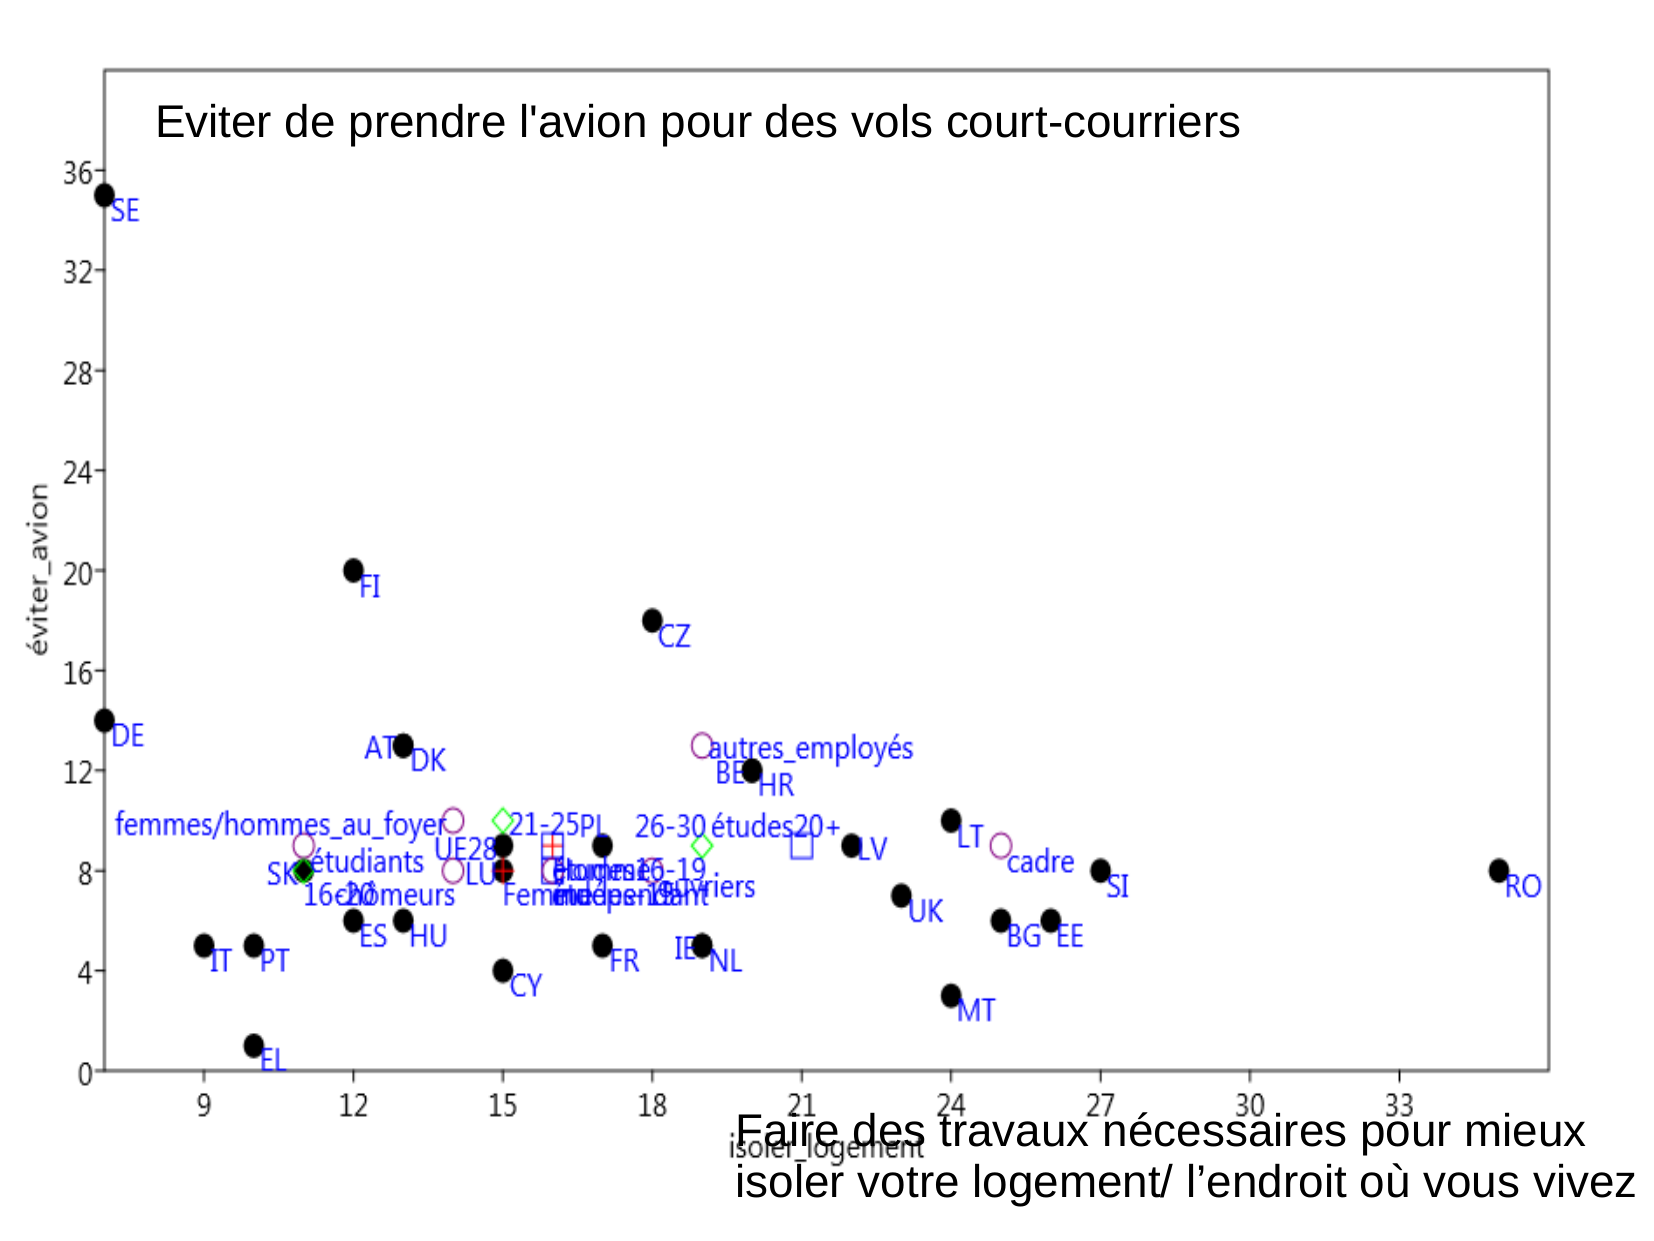

Eviter de prendre l'avion pour des vols court-courriers
Faire des travaux nécessaires pour mieux
isoler votre logement/ l’endroit où vous vivez